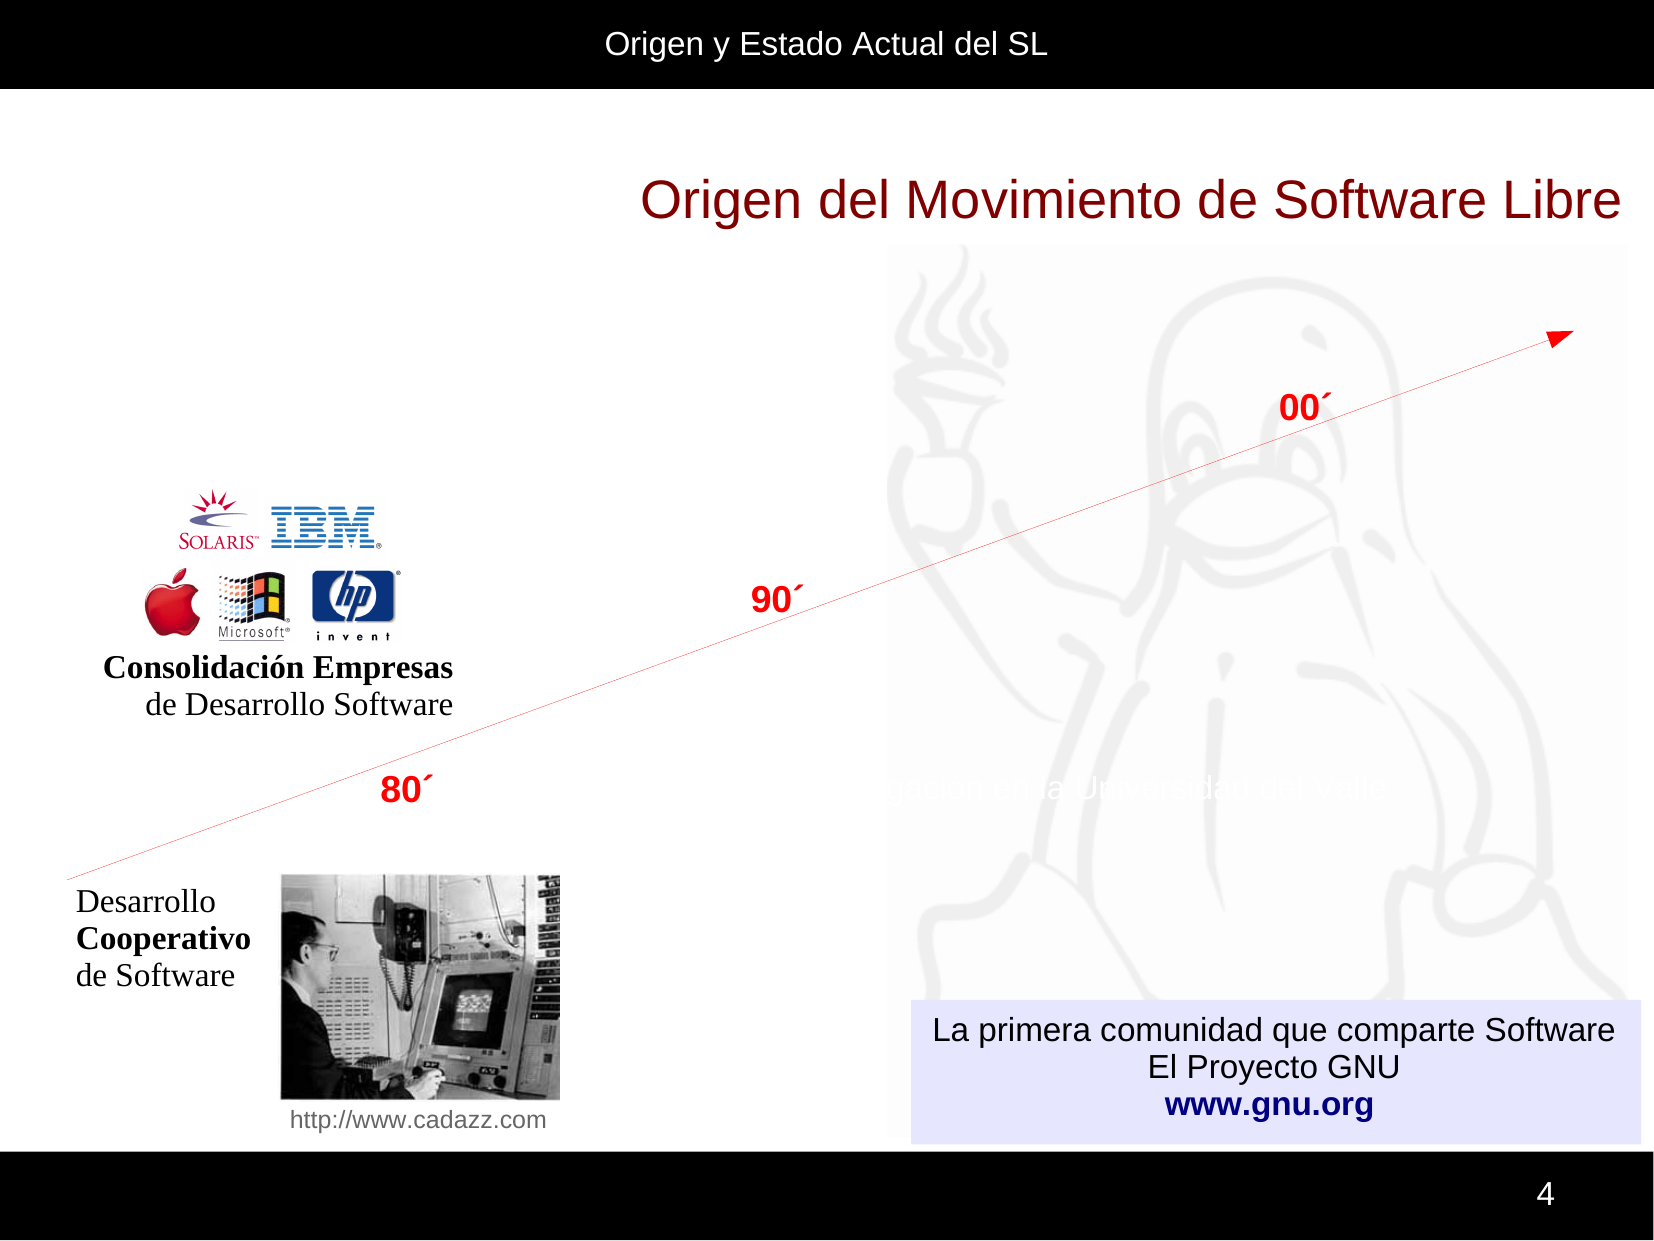

Origen y Estado Actual del SL
# Origen del Movimiento de Software Libre
00´
90´
Consolidación Empresas
de Desarrollo Software
80´
Desarrollo
Cooperativo
de Software
 La primera comunidad que comparte Software
 El Proyecto GNU
www.gnu.org
http://www.cadazz.com